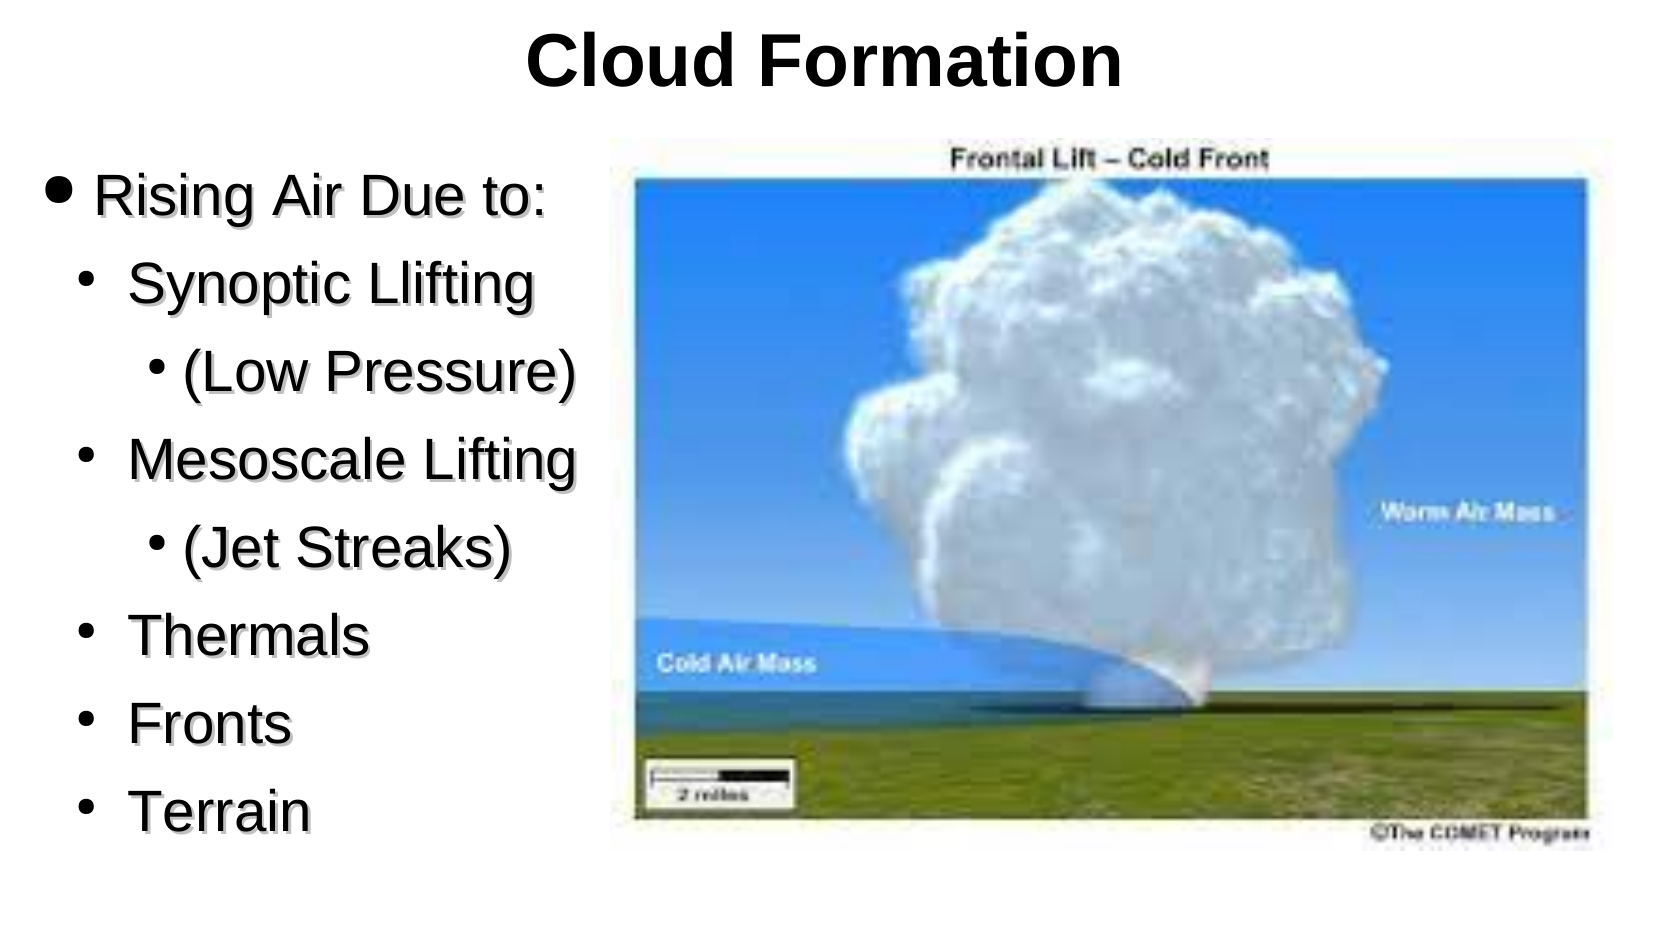

# Cloud Formation
 Rising Air Due to:
 Synoptic Llifting
(Low Pressure)
 Mesoscale Lifting
(Jet Streaks)
 Thermals
 Fronts
 Terrain